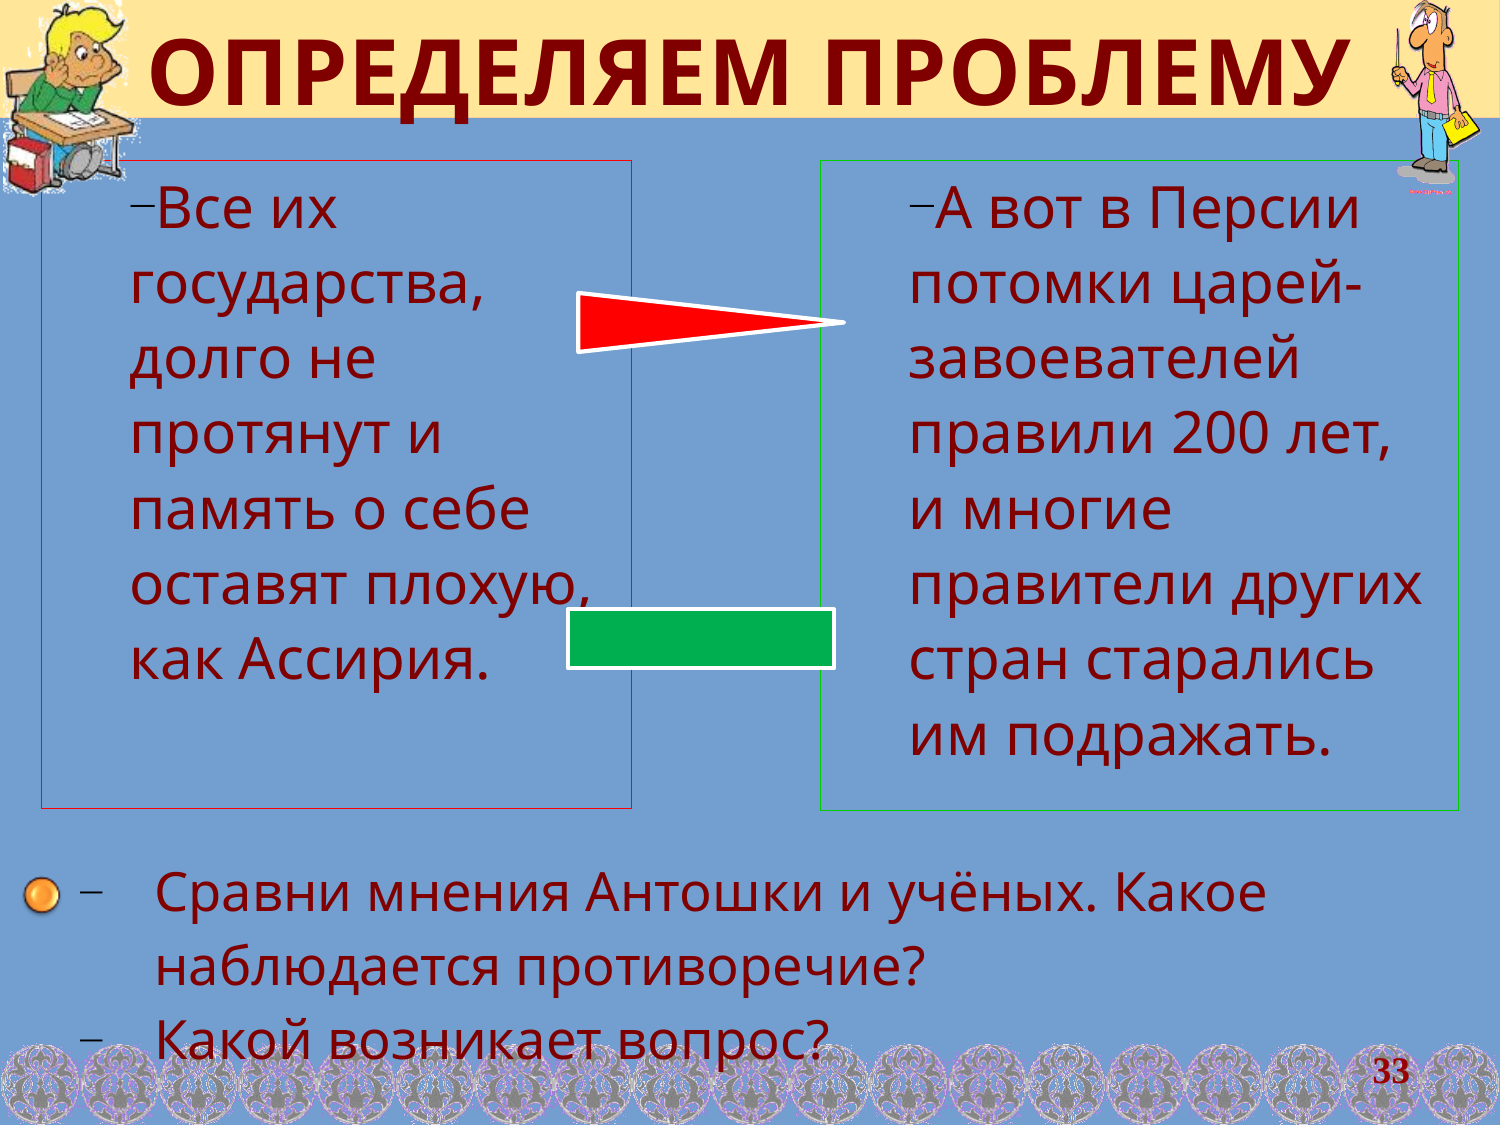

# ОПРЕДЕЛЯЕМ ПРОБЛЕМУ
Все их государства, долго не протянут и память о себе оставят плохую, как Ассирия.
А вот в Персии потомки царей-завоевателей правили 200 лет, и многие правители других стран старались им подражать.
Сравни мнения Антошки и учёных. Какое наблюдается противоречие?
Какой возникает вопрос?